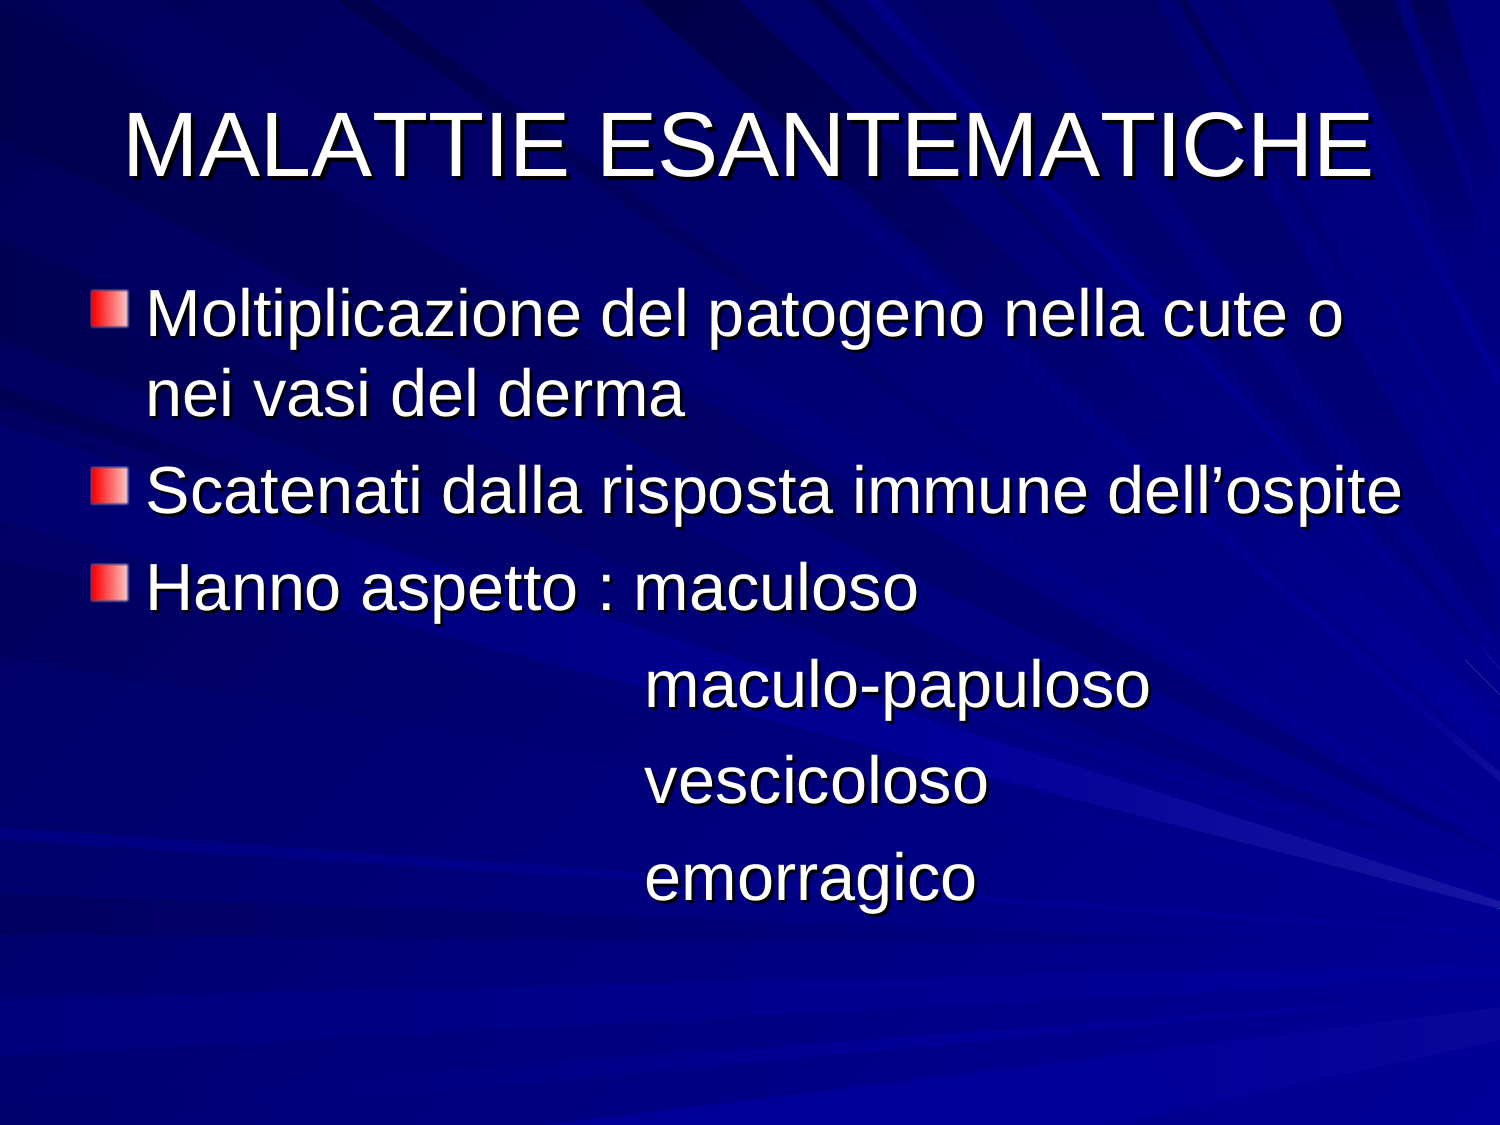

# MALATTIE ESANTEMATICHE
Moltiplicazione del patogeno nella cute o nei vasi del derma
Scatenati dalla risposta immune dell’ospite
Hanno aspetto : maculoso
 maculo-papuloso
 vescicoloso
 emorragico